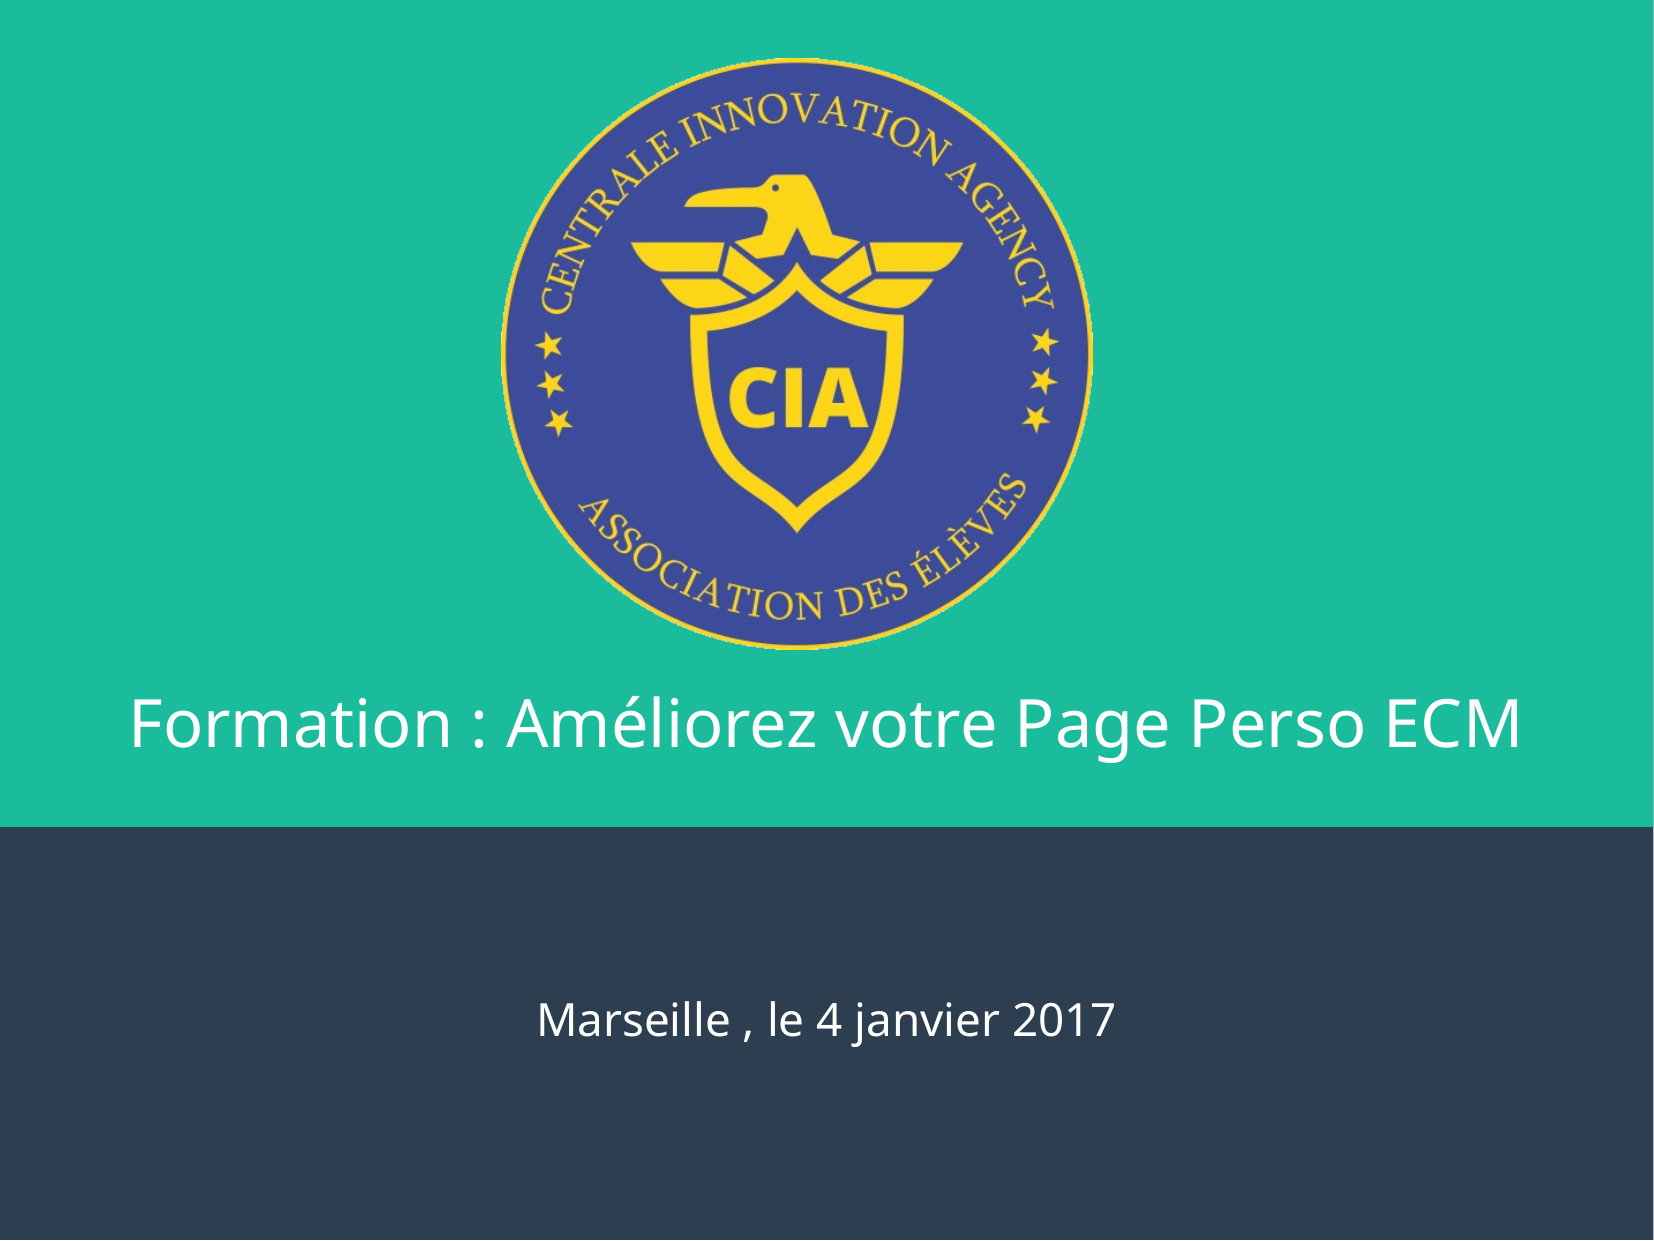

# Formation : Améliorez votre Page Perso ECM
Marseille , le 4 janvier 2017